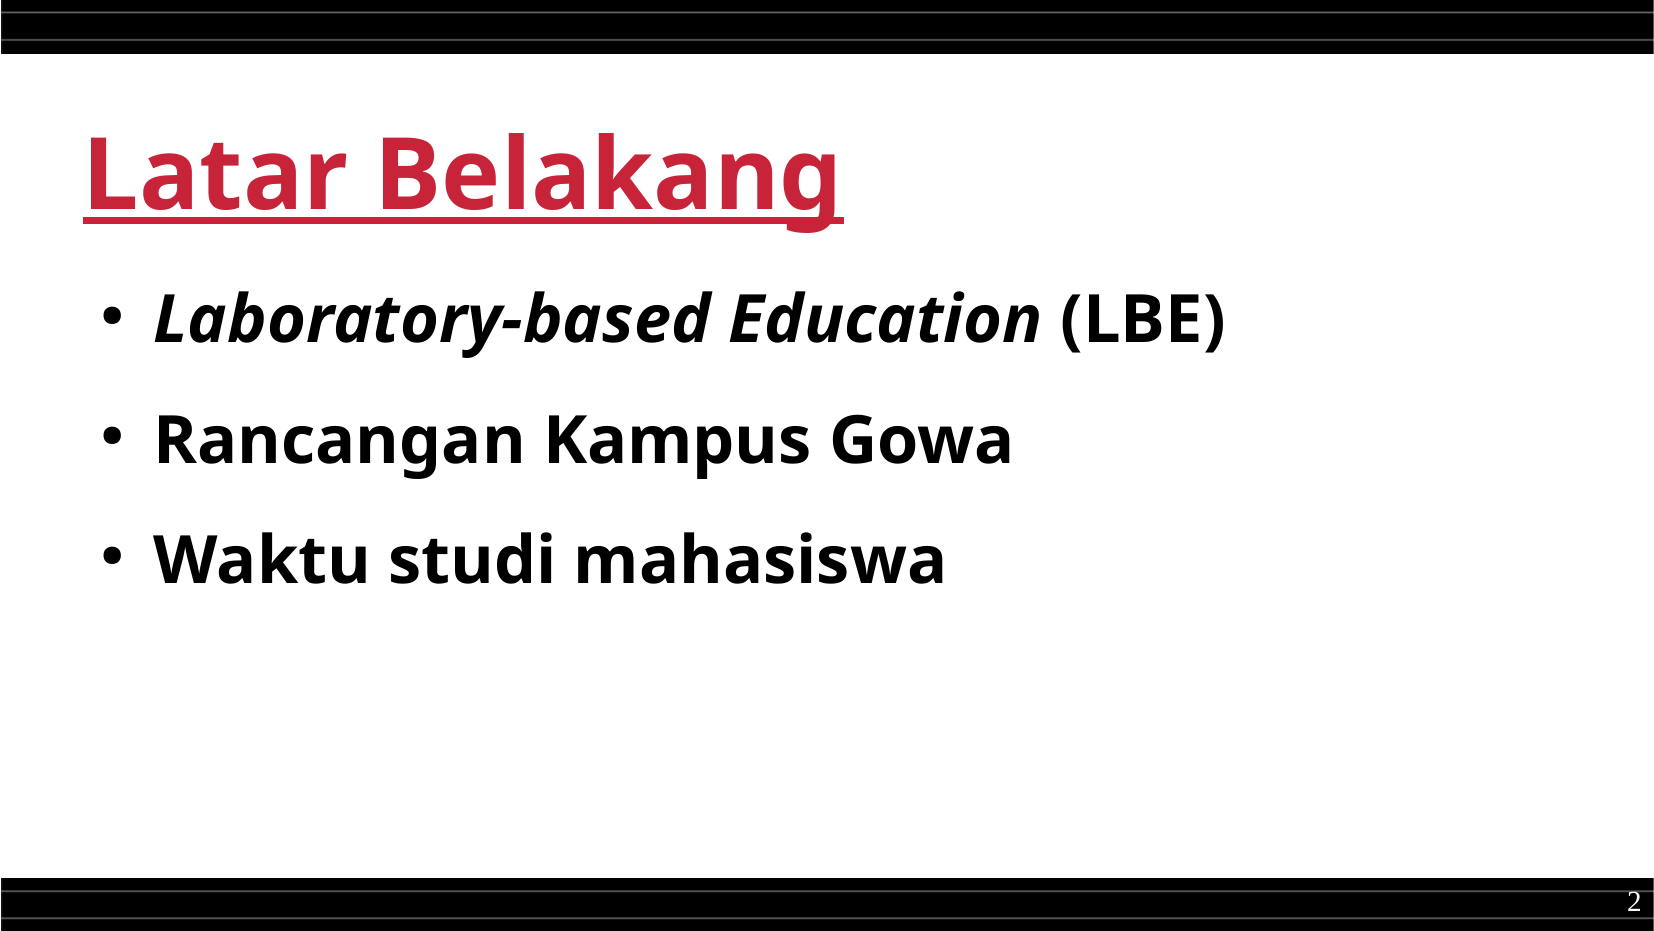

# Latar Belakang
Laboratory-based Education (LBE)
Rancangan Kampus Gowa
Waktu studi mahasiswa